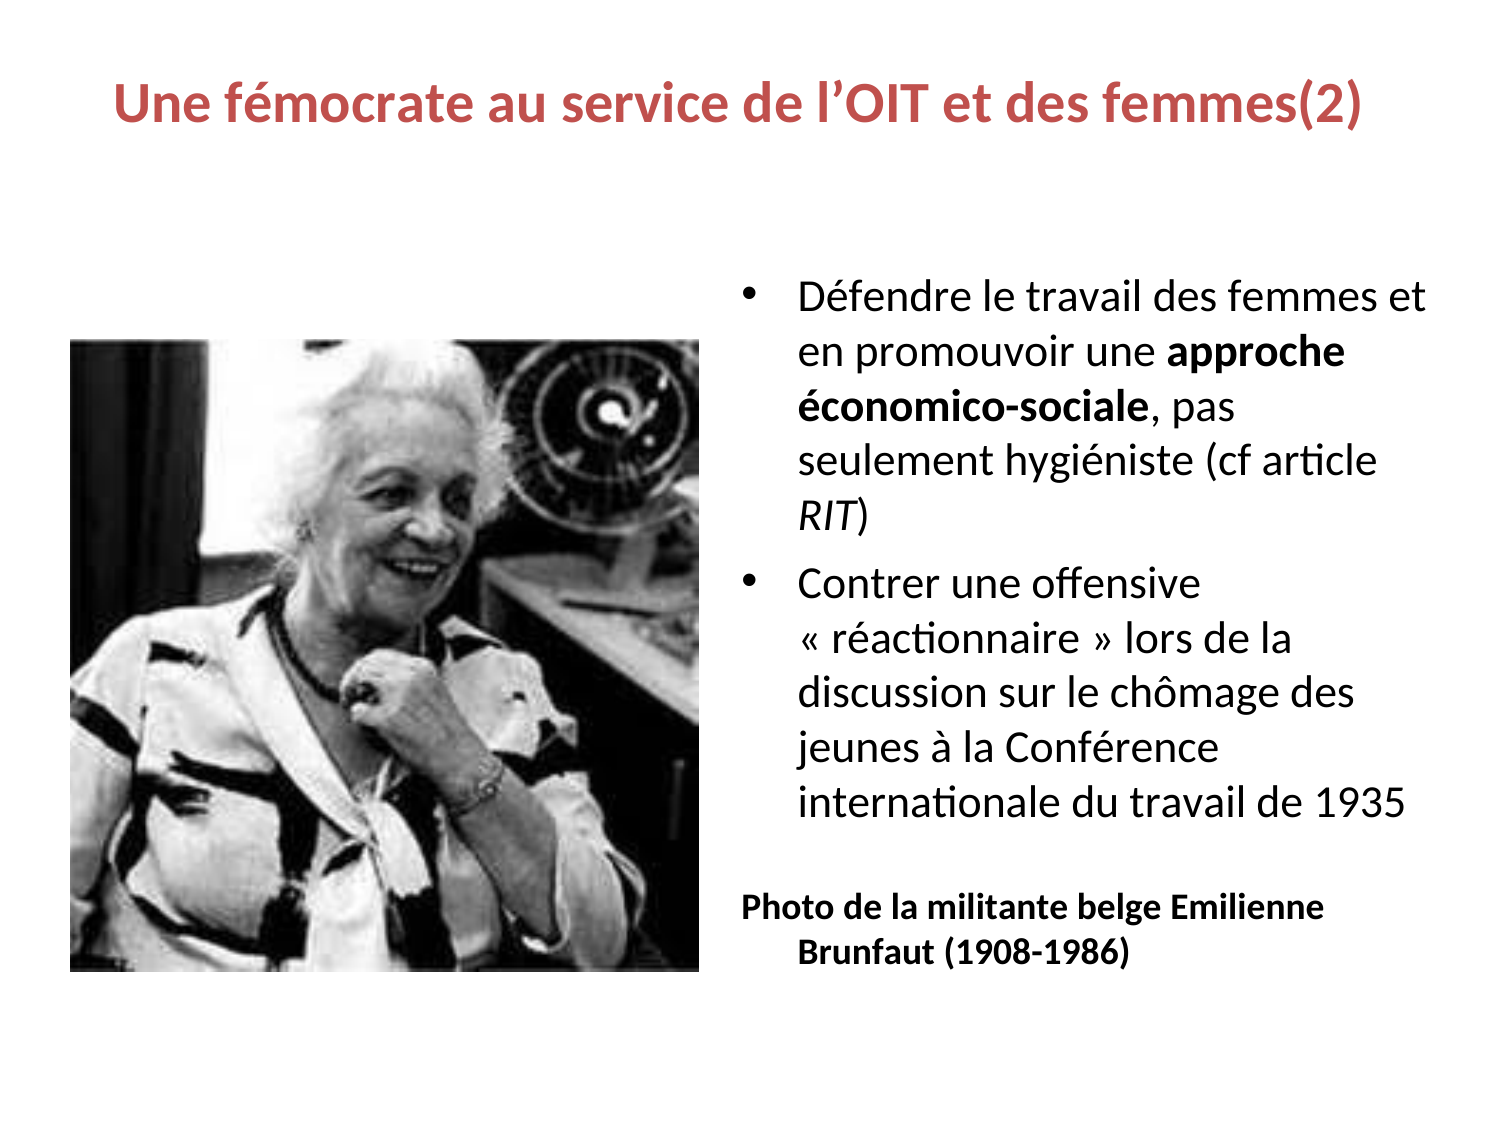

# Une fémocrate au service de l’OIT et des femmes(2)
Défendre le travail des femmes et en promouvoir une approche économico-sociale, pas seulement hygiéniste (cf article RIT)
Contrer une offensive « réactionnaire » lors de la discussion sur le chômage des jeunes à la Conférence internationale du travail de 1935
Photo de la militante belge Emilienne Brunfaut (1908-1986)